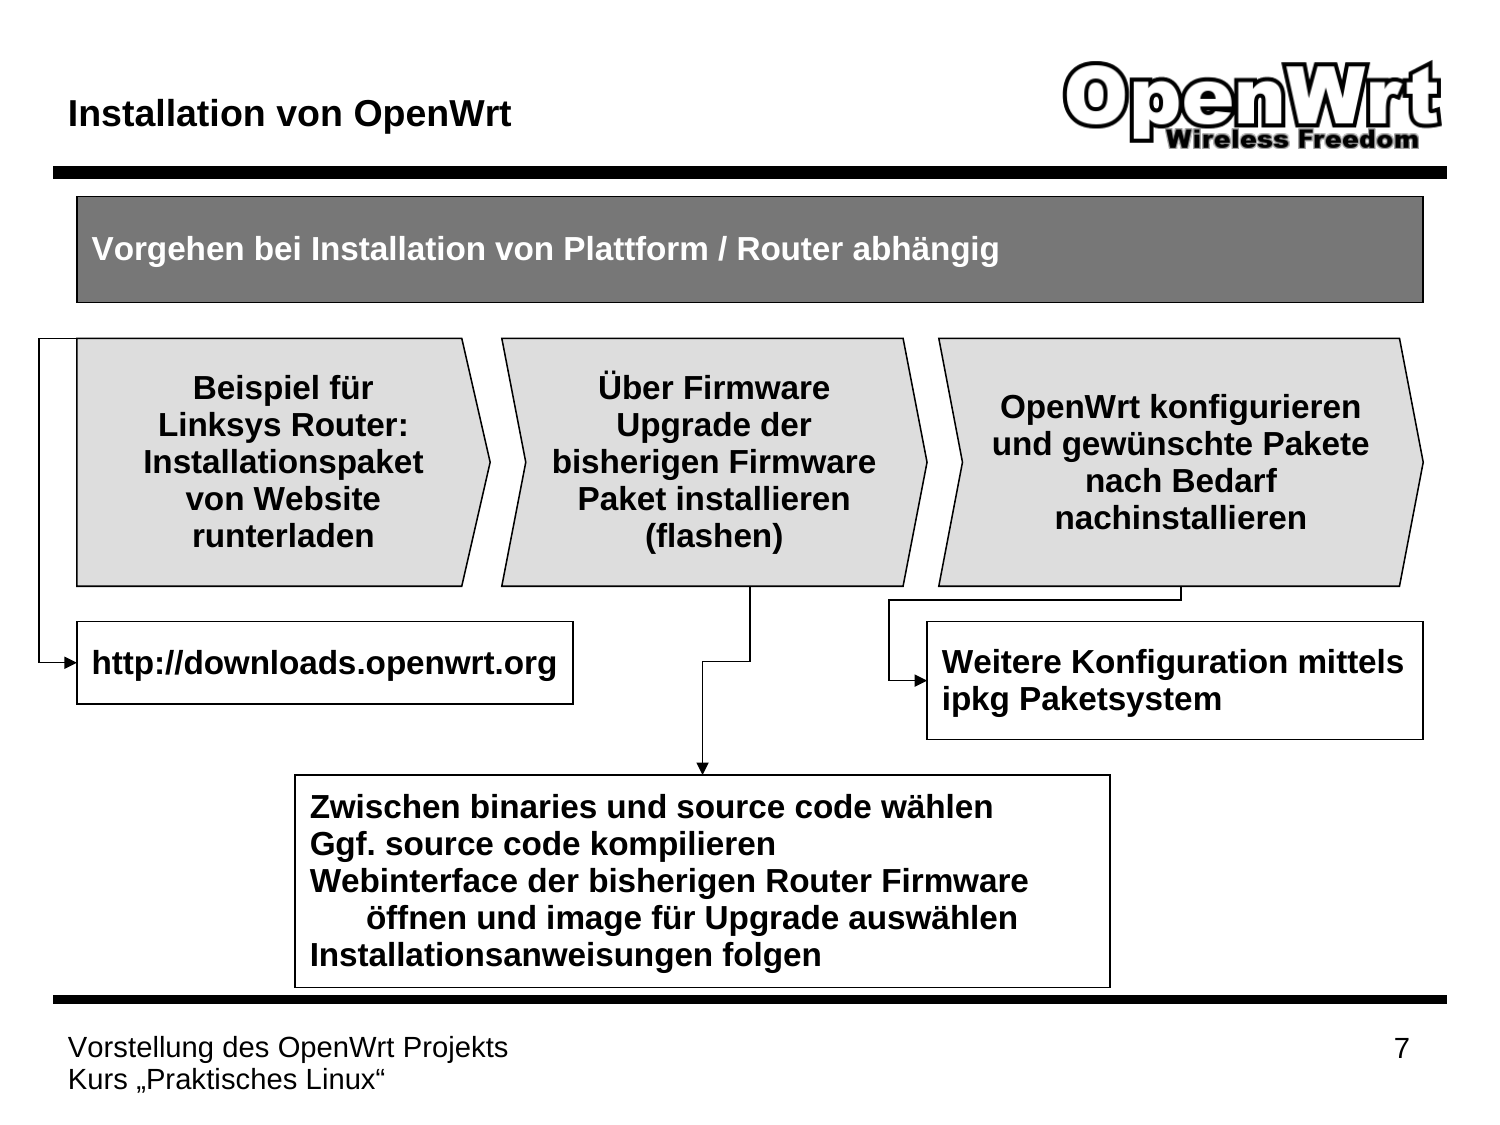

# Installation von OpenWrt
Vorgehen bei Installation von Plattform / Router abhängig
Beispiel für
Linksys Router:
Installationspaket
von Website
runterladen
Über Firmware
Upgrade der
bisherigen Firmware
Paket installieren
(flashen)
OpenWrt konfigurieren
und gewünschte Pakete
nach Bedarf
nachinstallieren
http://downloads.openwrt.org
Weitere Konfiguration mittels
ipkg Paketsystem
Zwischen binaries und source code wählen
Ggf. source code kompilieren
Webinterface der bisherigen Router Firmware
öffnen und image für Upgrade auswählen
Installationsanweisungen folgen
7